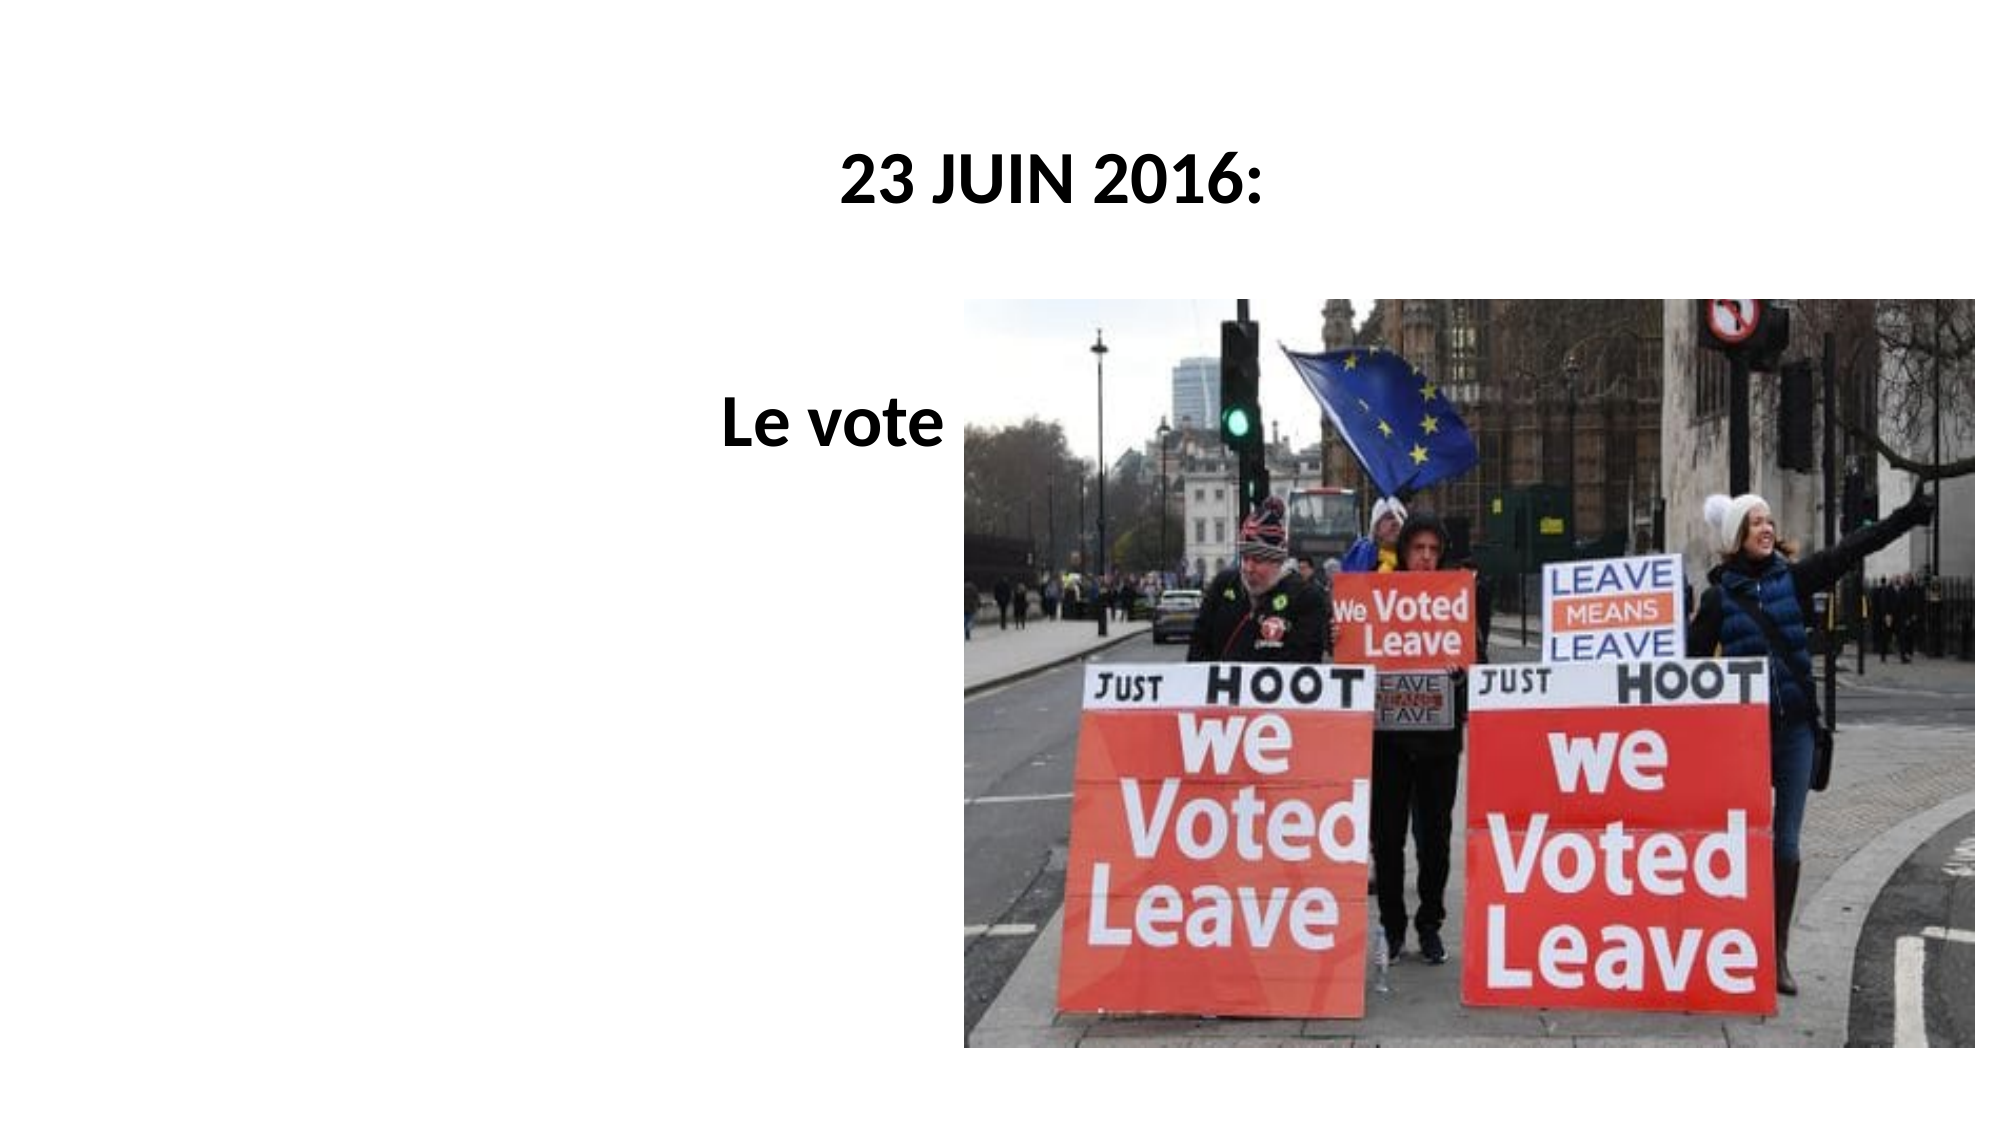

23 JUIN 2016:
Le vote pour le Brexit